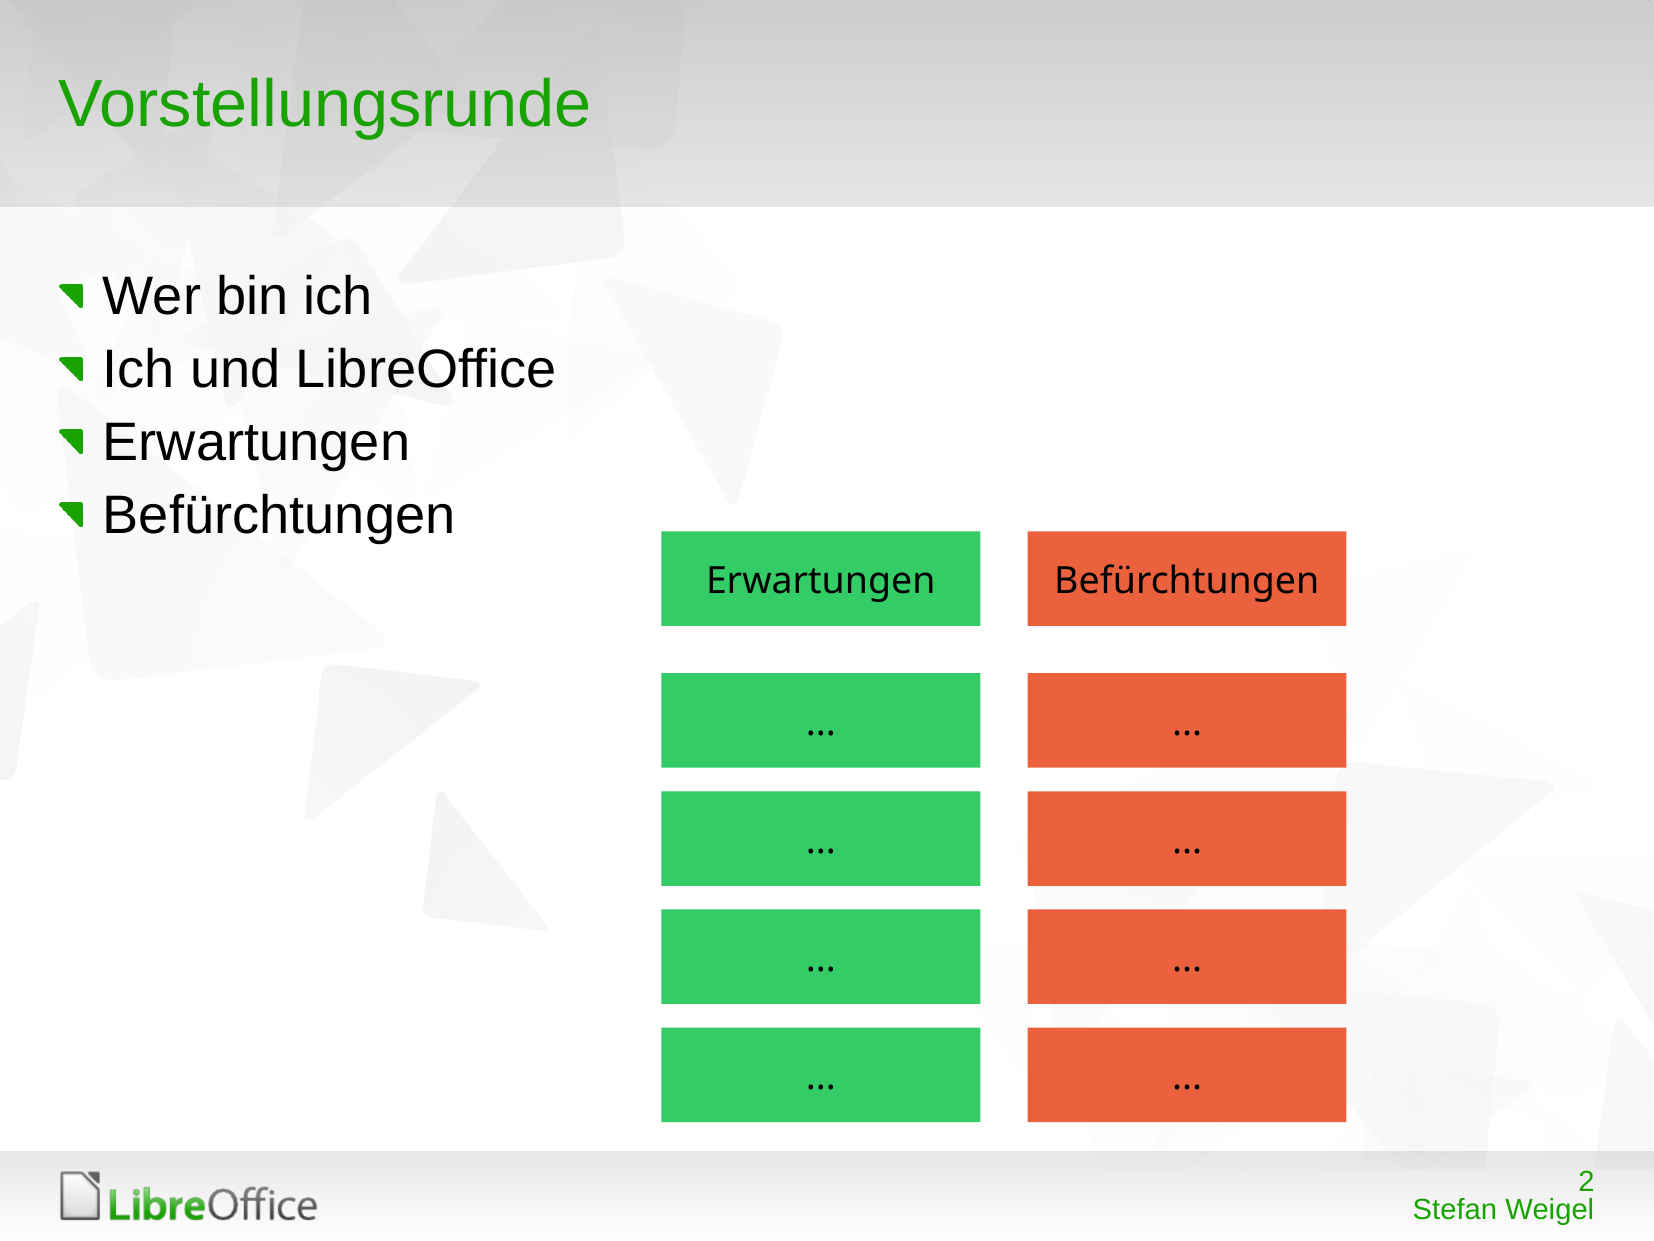

# Vorstellungsrunde
Wer bin ich
Ich und LibreOffice
Erwartungen
Befürchtungen
Erwartungen
Befürchtungen
...
...
...
...
...
...
...
...
2
Stefan Weigel